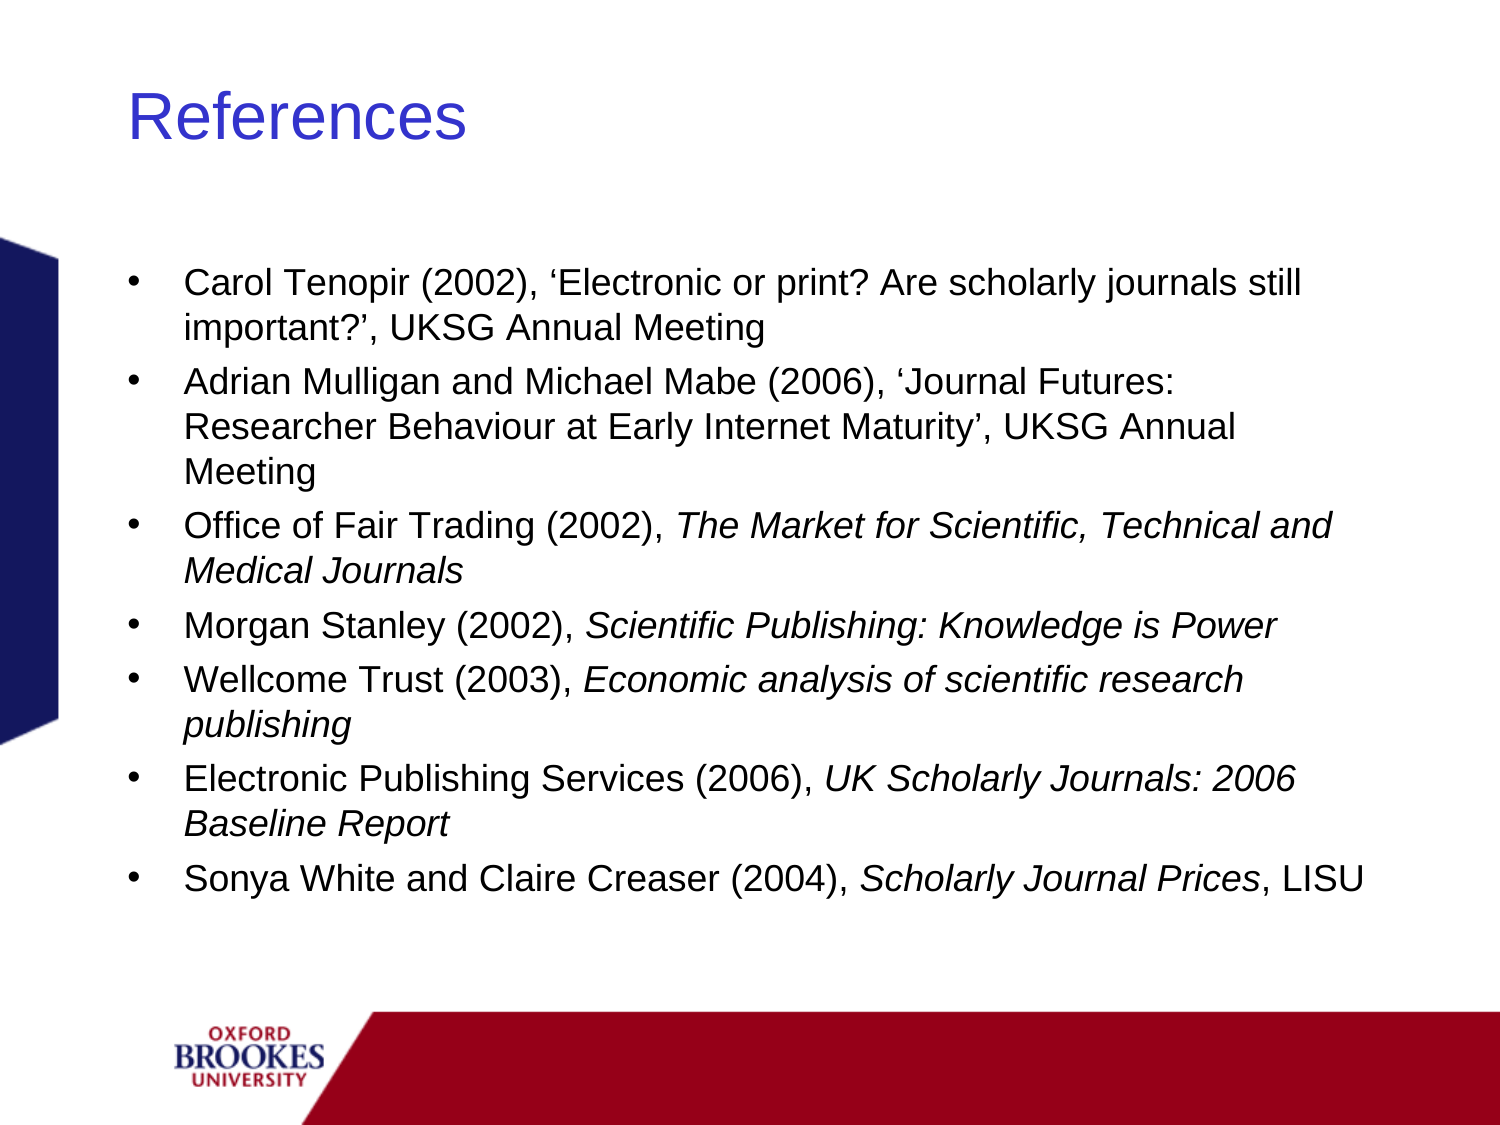

# References
Carol Tenopir (2002), ‘Electronic or print? Are scholarly journals still important?’, UKSG Annual Meeting
Adrian Mulligan and Michael Mabe (2006), ‘Journal Futures: Researcher Behaviour at Early Internet Maturity’, UKSG Annual Meeting
Office of Fair Trading (2002), The Market for Scientific, Technical and Medical Journals
Morgan Stanley (2002), Scientific Publishing: Knowledge is Power
Wellcome Trust (2003), Economic analysis of scientific research publishing
Electronic Publishing Services (2006), UK Scholarly Journals: 2006 Baseline Report
Sonya White and Claire Creaser (2004), Scholarly Journal Prices, LISU